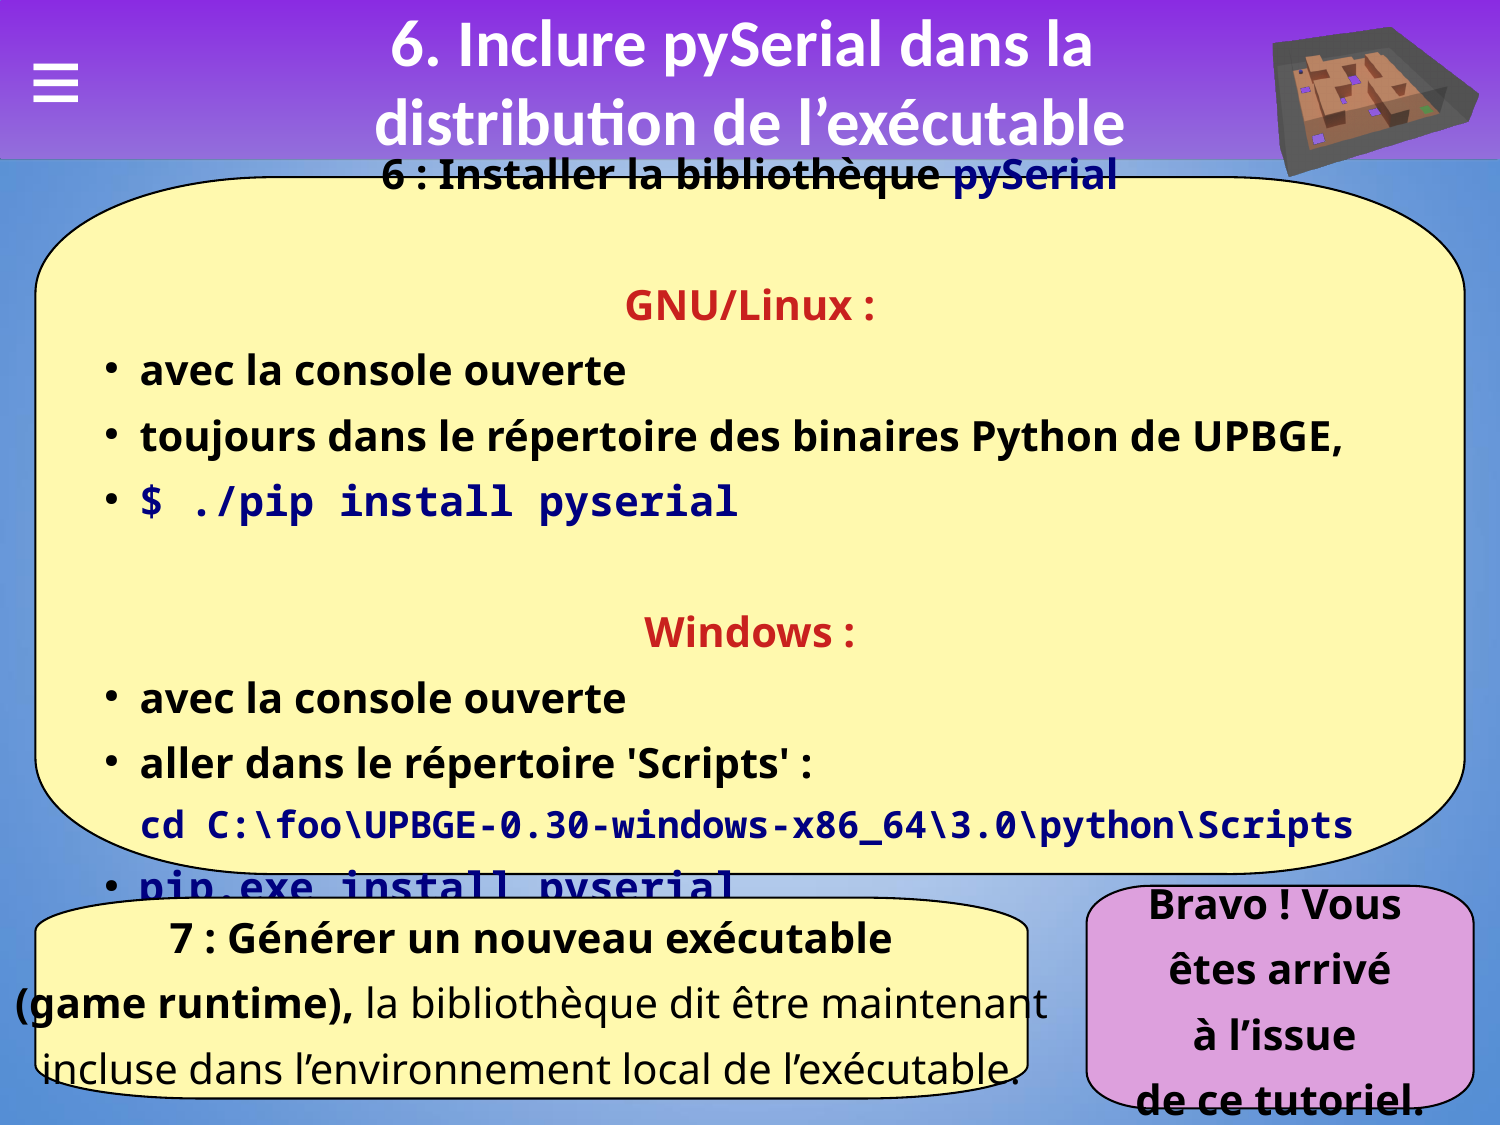

6. Inclure pySerial dans la
distribution de l’exécutable
≡
6 : Installer la bibliothèque pySerial
GNU/Linux :
avec la console ouverte
toujours dans le répertoire des binaires Python de UPBGE,
$ ./pip install pyserial
Windows :
avec la console ouverte
aller dans le répertoire 'Scripts' :
cd C:\foo\UPBGE-0.30-windows-x86_64\3.0\python\Scripts
pip.exe install pyserial
Bravo ! Vous
êtes arrivé
à l’issue
de ce tutoriel.
7 : Générer un nouveau exécutable
 (game runtime), la bibliothèque dit être maintenant
incluse dans l’environnement local de l’exécutable.